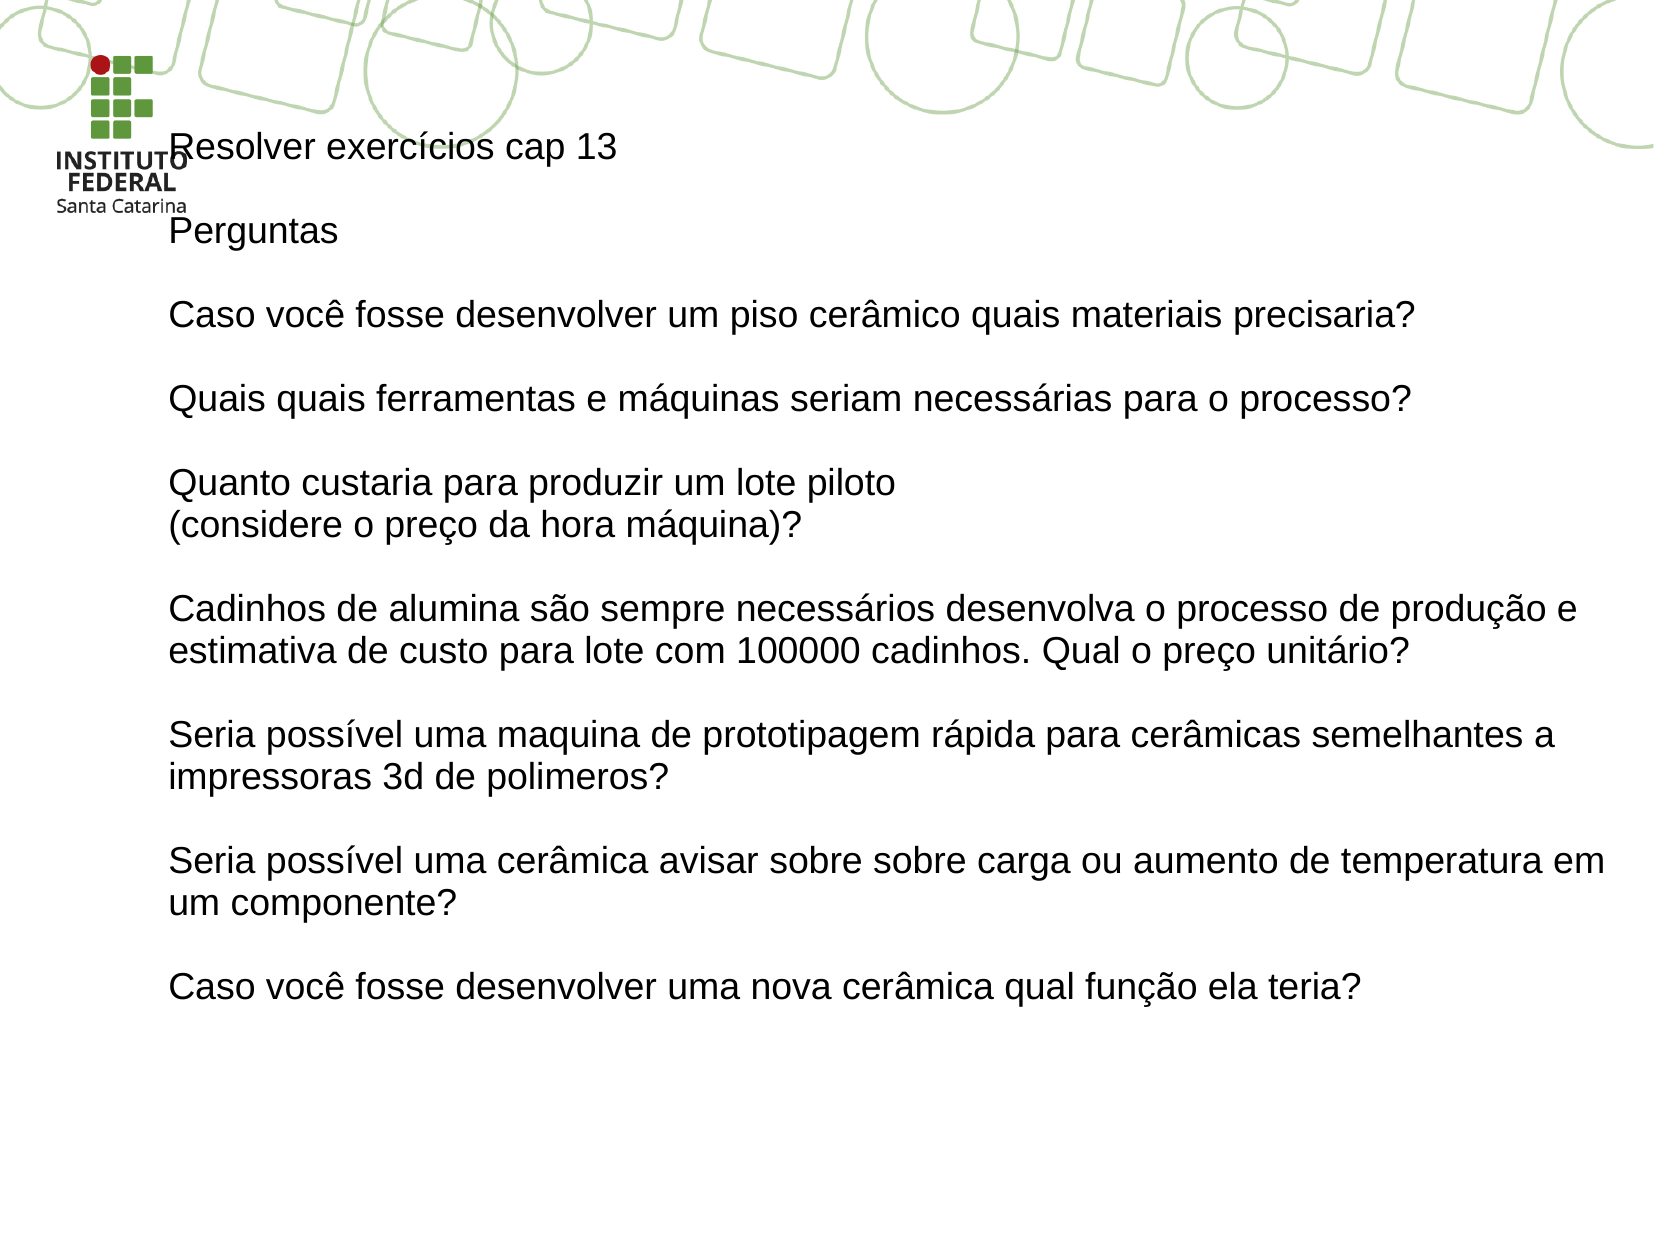

Resolver exercícios cap 13
Perguntas
Caso você fosse desenvolver um piso cerâmico quais materiais precisaria?
Quais quais ferramentas e máquinas seriam necessárias para o processo?
Quanto custaria para produzir um lote piloto
(considere o preço da hora máquina)?
Cadinhos de alumina são sempre necessários desenvolva o processo de produção e estimativa de custo para lote com 100000 cadinhos. Qual o preço unitário?
Seria possível uma maquina de prototipagem rápida para cerâmicas semelhantes a impressoras 3d de polimeros?
Seria possível uma cerâmica avisar sobre sobre carga ou aumento de temperatura em um componente?
Caso você fosse desenvolver uma nova cerâmica qual função ela teria?